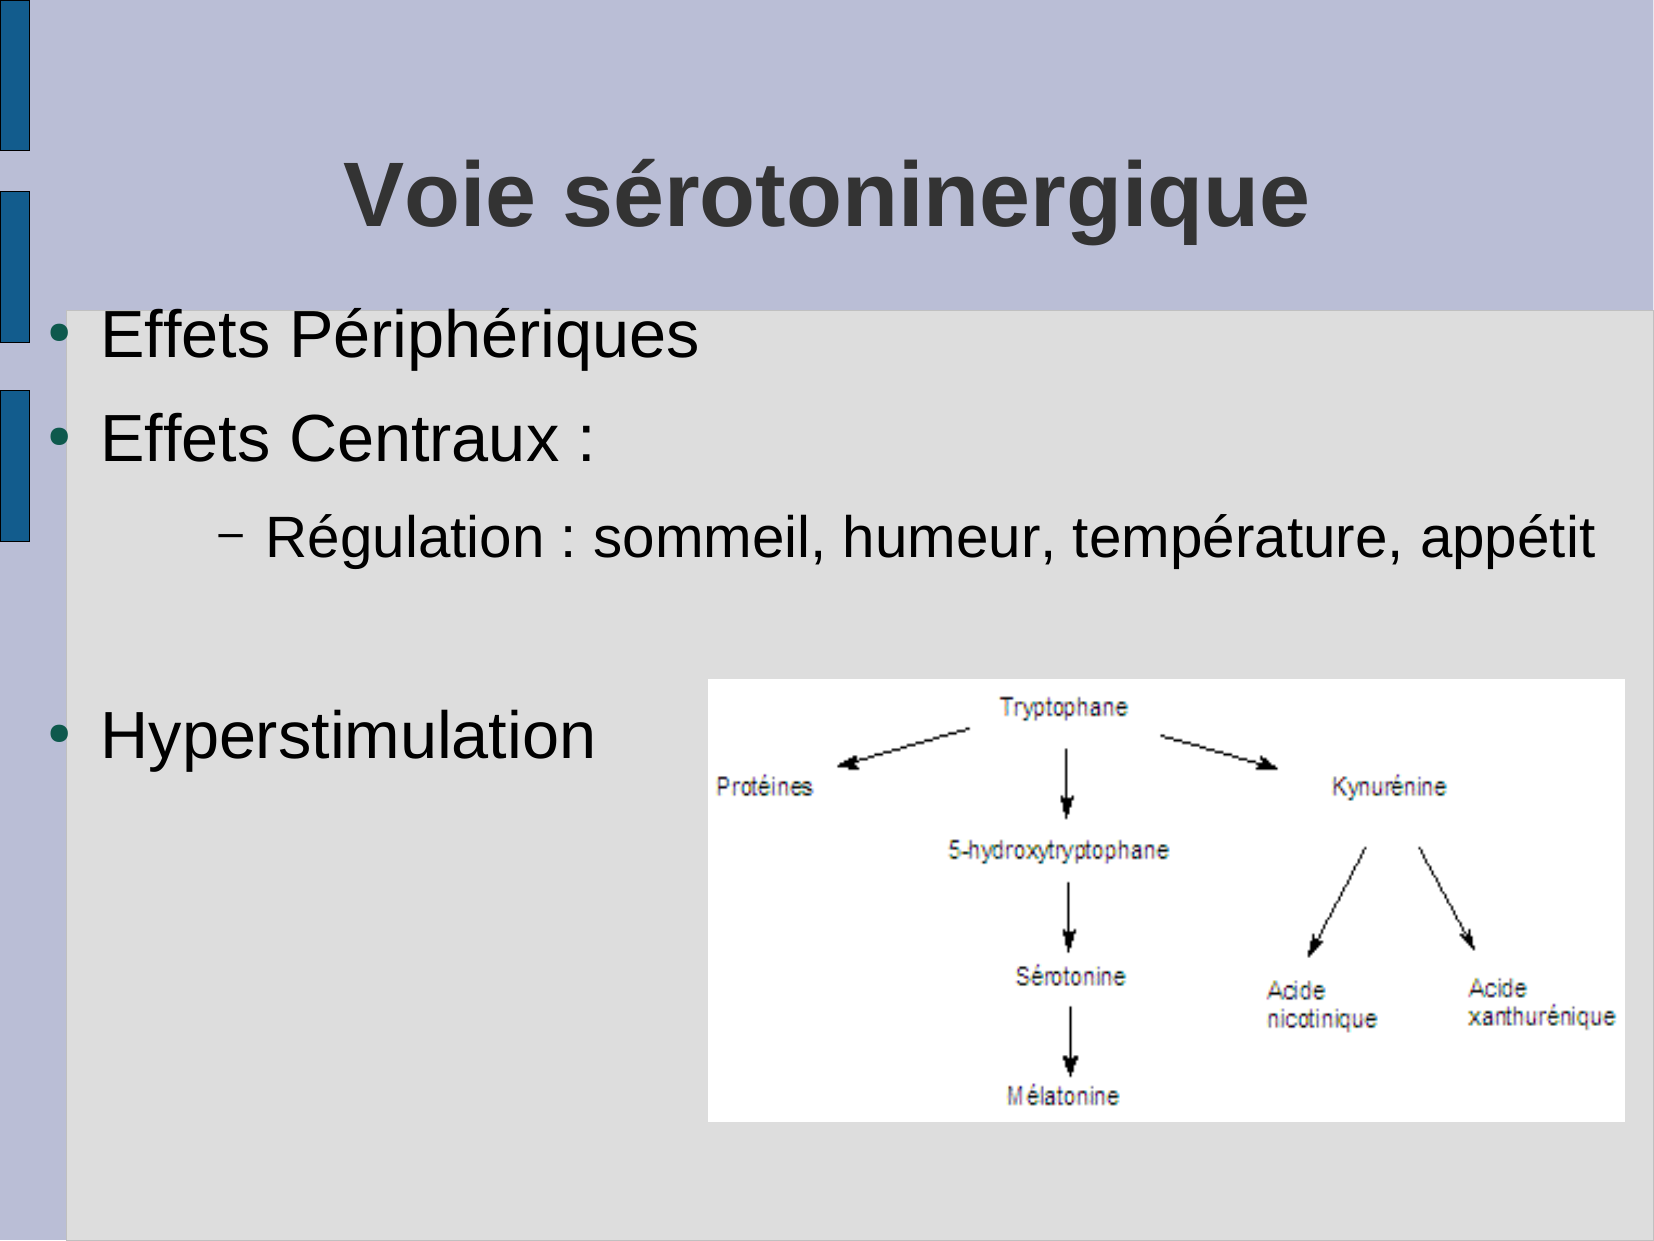

# Voie sérotoninergique
Effets Périphériques
Effets Centraux :
Régulation : sommeil, humeur, température, appétit
Hyperstimulation